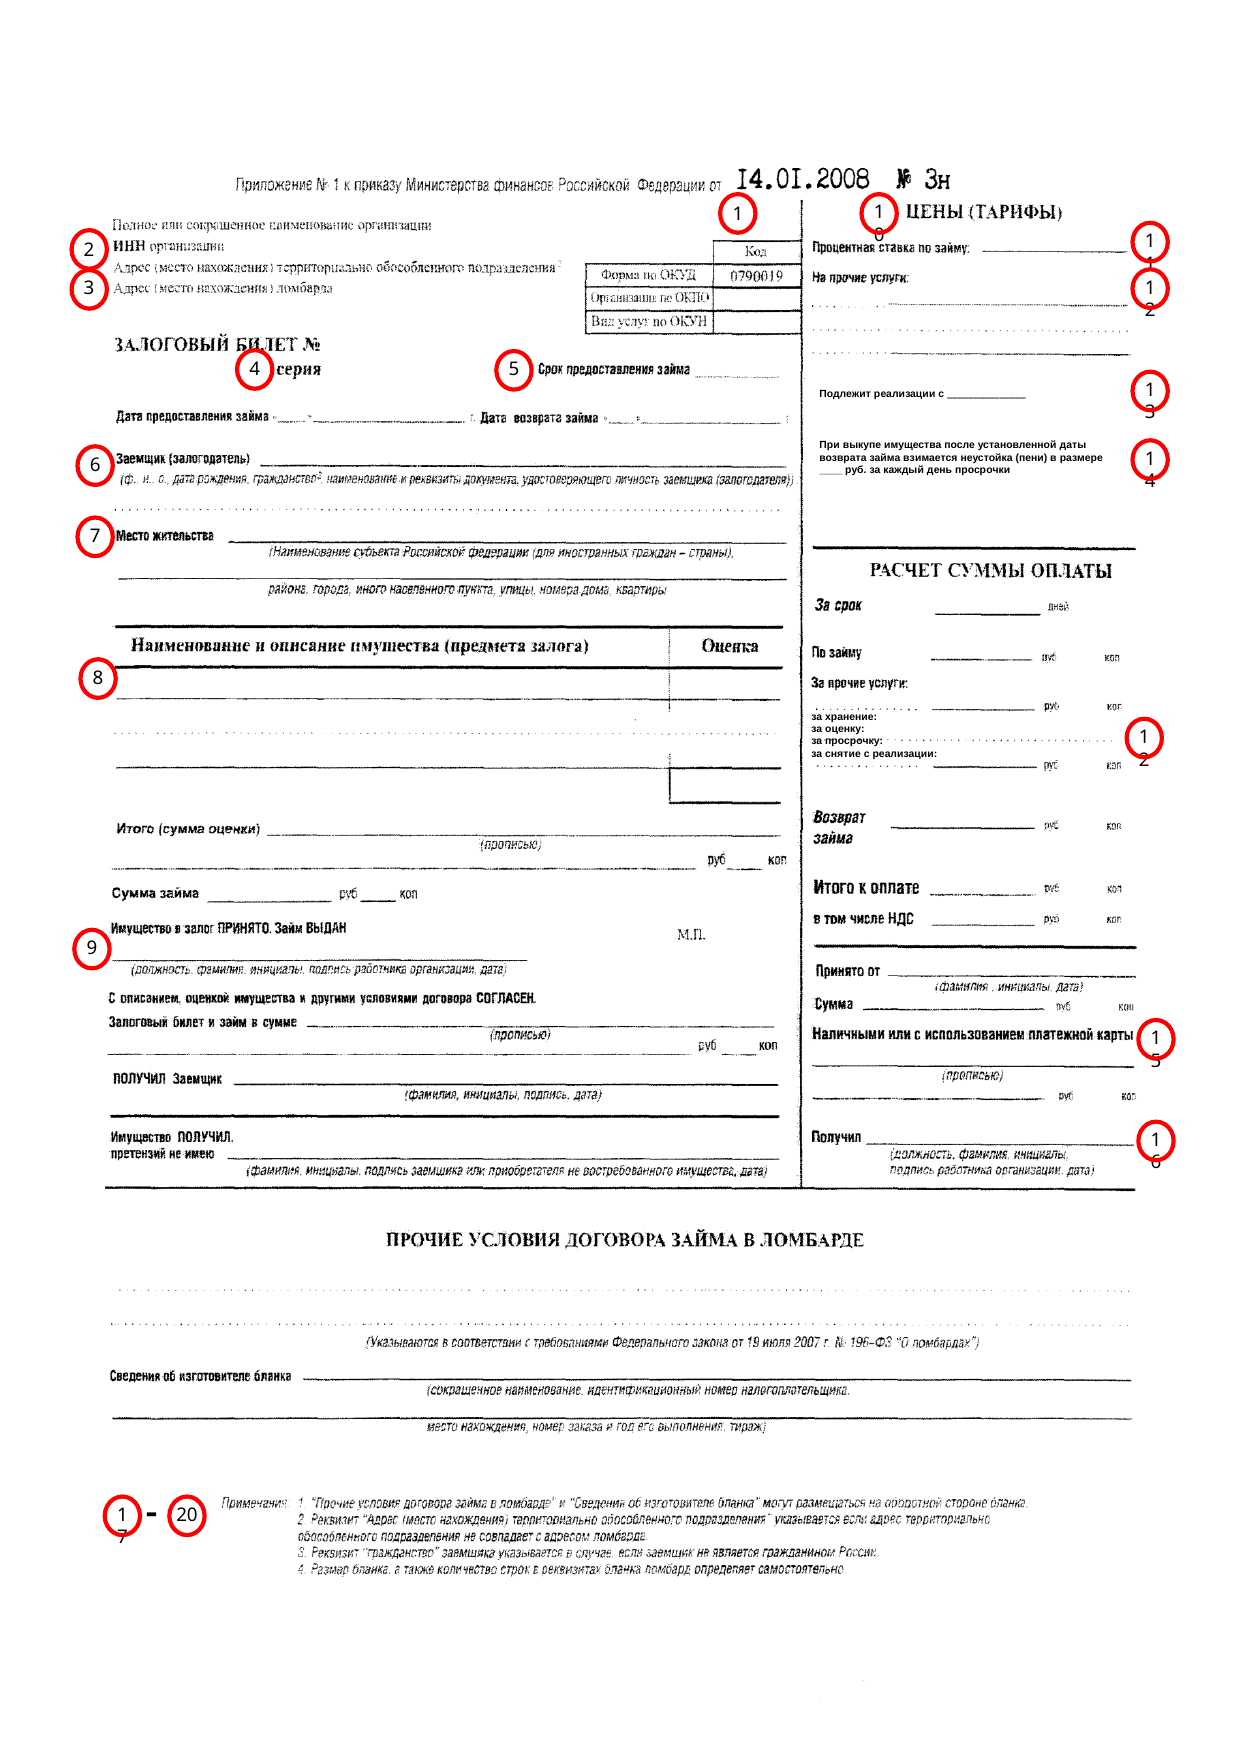

10
1
11
2
12
3
4
5
13
Подлежит реализации с _______________
При выкупе имущества после установленной даты возврата займа взимается неустойка (пени) в размере ____ руб. за каждый день просрочки
14
6
7
8
за хранение:
за оценку:
за просрочку:
за снятие с реализации:
12
9
15
16
-
17
20